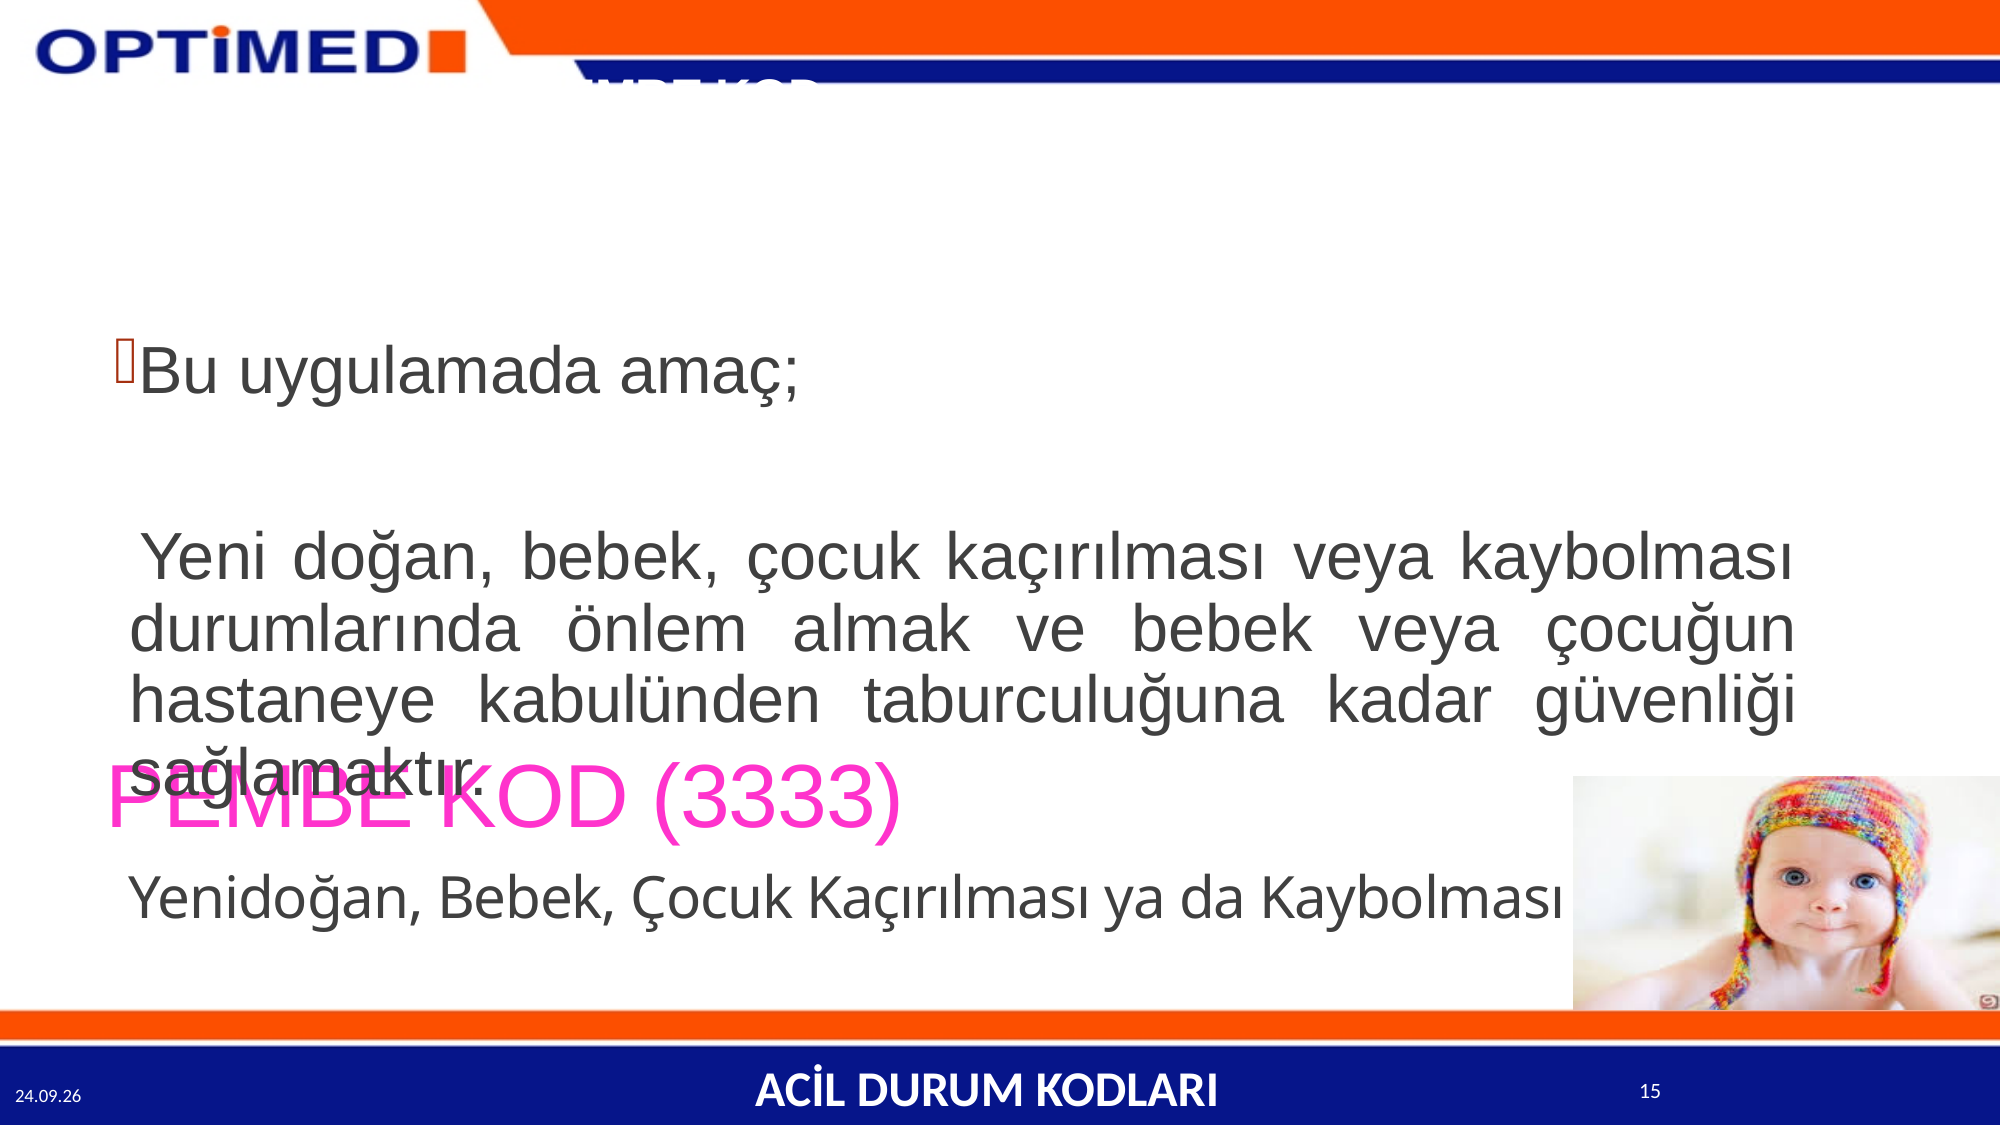

# PEMBE KOD
PEMBE KOD (3333)
 Yenidoğan, Bebek, Çocuk Kaçırılması ya da Kaybolması
Bu uygulamada amaç;
 Yeni doğan, bebek, çocuk kaçırılması veya kaybolması durumlarında önlem almak ve bebek veya çocuğun hastaneye kabulünden taburculuğuna kadar güvenliği sağlamaktır.
ACİL DURUM KODLARI